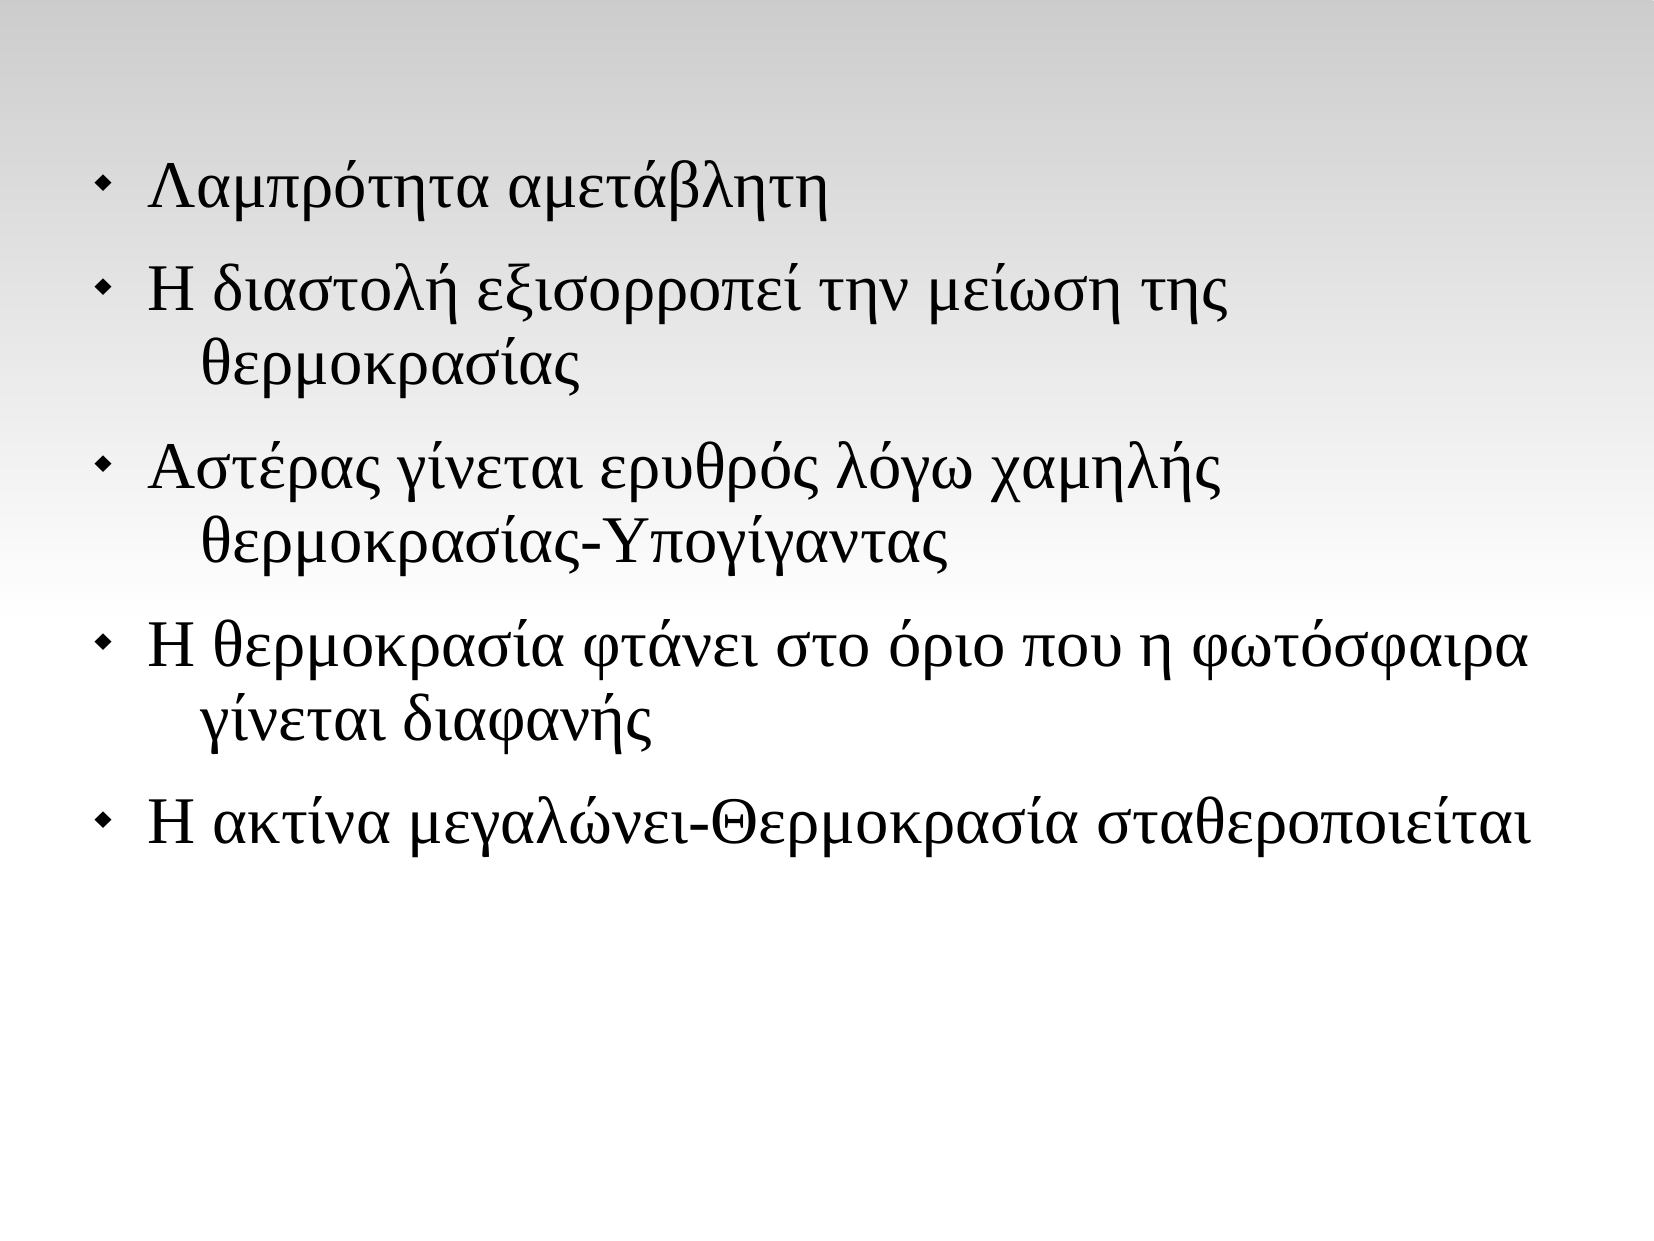

# Λαμπρότητα αμετάβλητη
Η διαστολή εξισορροπεί την μείωση της θερμοκρασίας
Αστέρας γίνεται ερυθρός λόγω χαμηλής θερμοκρασίας-Υπογίγαντας
Η θερμοκρασία φτάνει στο όριο που η φωτόσφαιρα γίνεται διαφανής
Η ακτίνα μεγαλώνει-Θερμοκρασία σταθεροποιείται